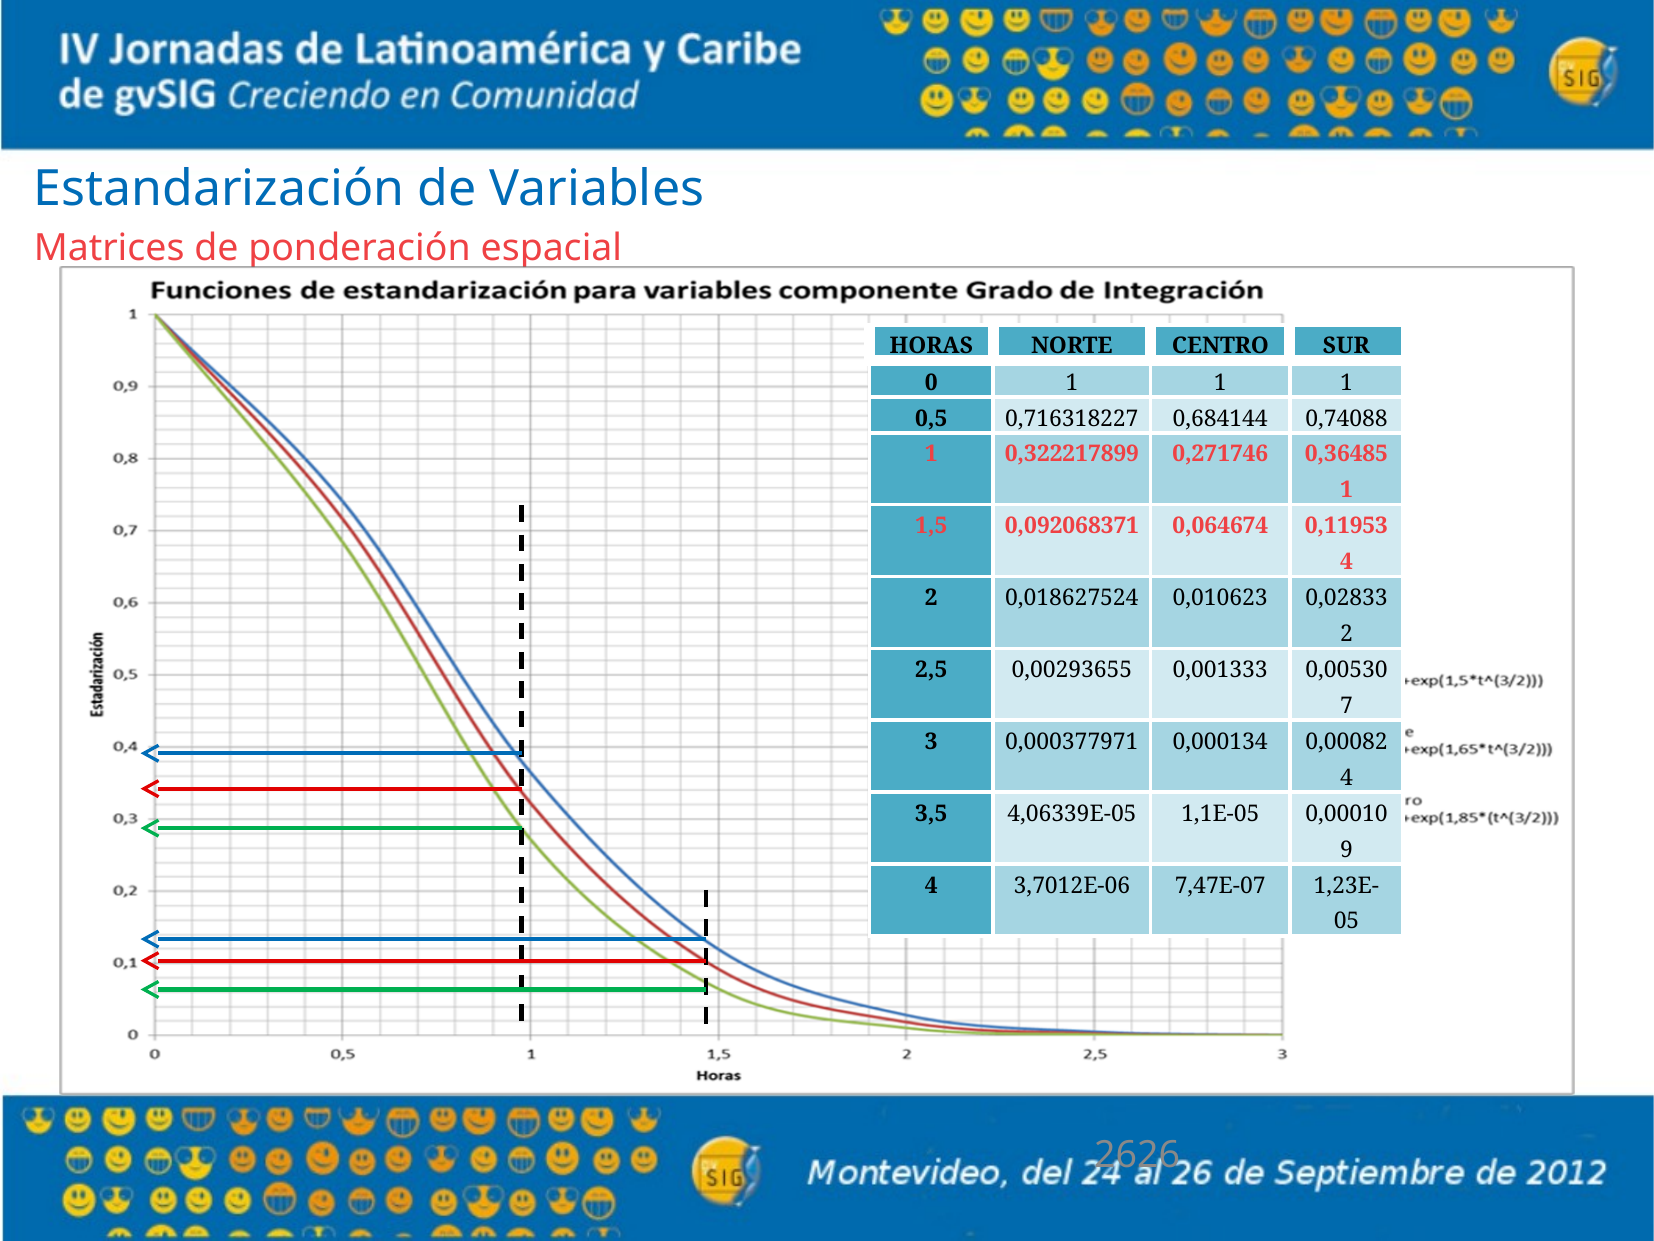

# Estandarización de Variables Matrices de ponderación espacial
| HORAS | NORTE | CENTRO | SUR |
| --- | --- | --- | --- |
| 0 | 1 | 1 | 1 |
| 0,5 | 0,716318227 | 0,684144 | 0,74088 |
| 1 | 0,322217899 | 0,271746 | 0,364851 |
| 1,5 | 0,092068371 | 0,064674 | 0,119534 |
| 2 | 0,018627524 | 0,010623 | 0,028332 |
| 2,5 | 0,00293655 | 0,001333 | 0,005307 |
| 3 | 0,000377971 | 0,000134 | 0,000824 |
| 3,5 | 4,06339E-05 | 1,1E-05 | 0,000109 |
| 4 | 3,7012E-06 | 7,47E-07 | 1,23E-05 |